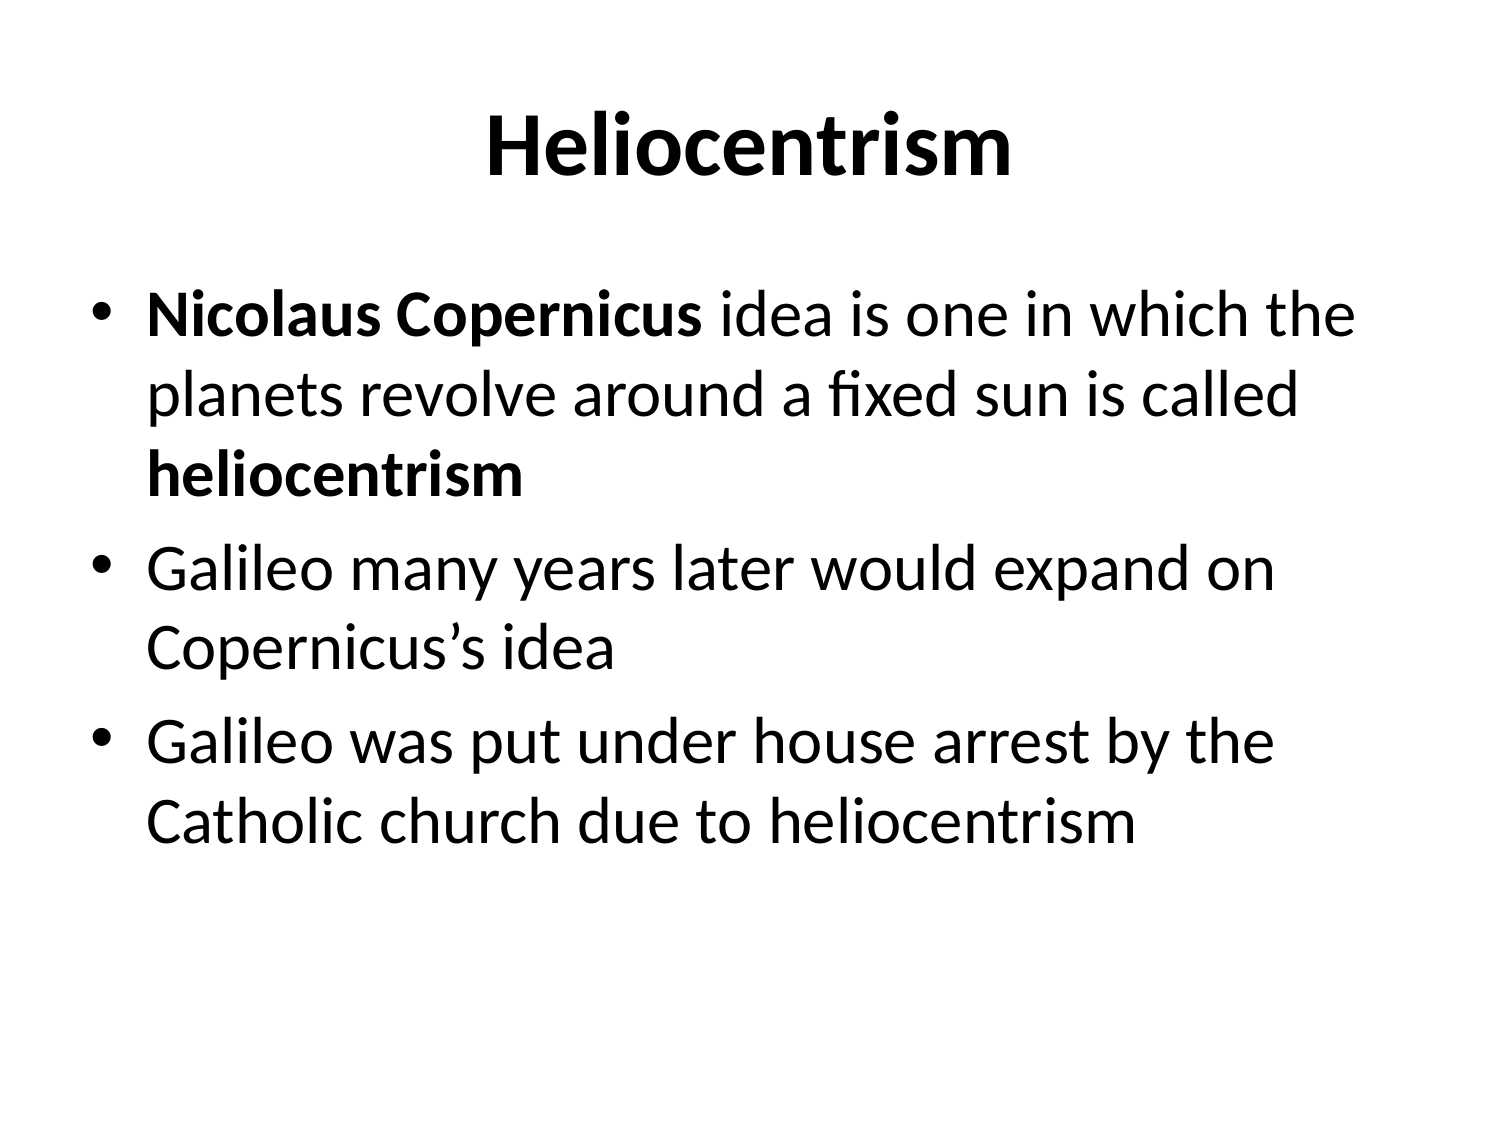

# Heliocentrism
Nicolaus Copernicus idea is one in which the planets revolve around a fixed sun is called heliocentrism
Galileo many years later would expand on Copernicus’s idea
Galileo was put under house arrest by the Catholic church due to heliocentrism